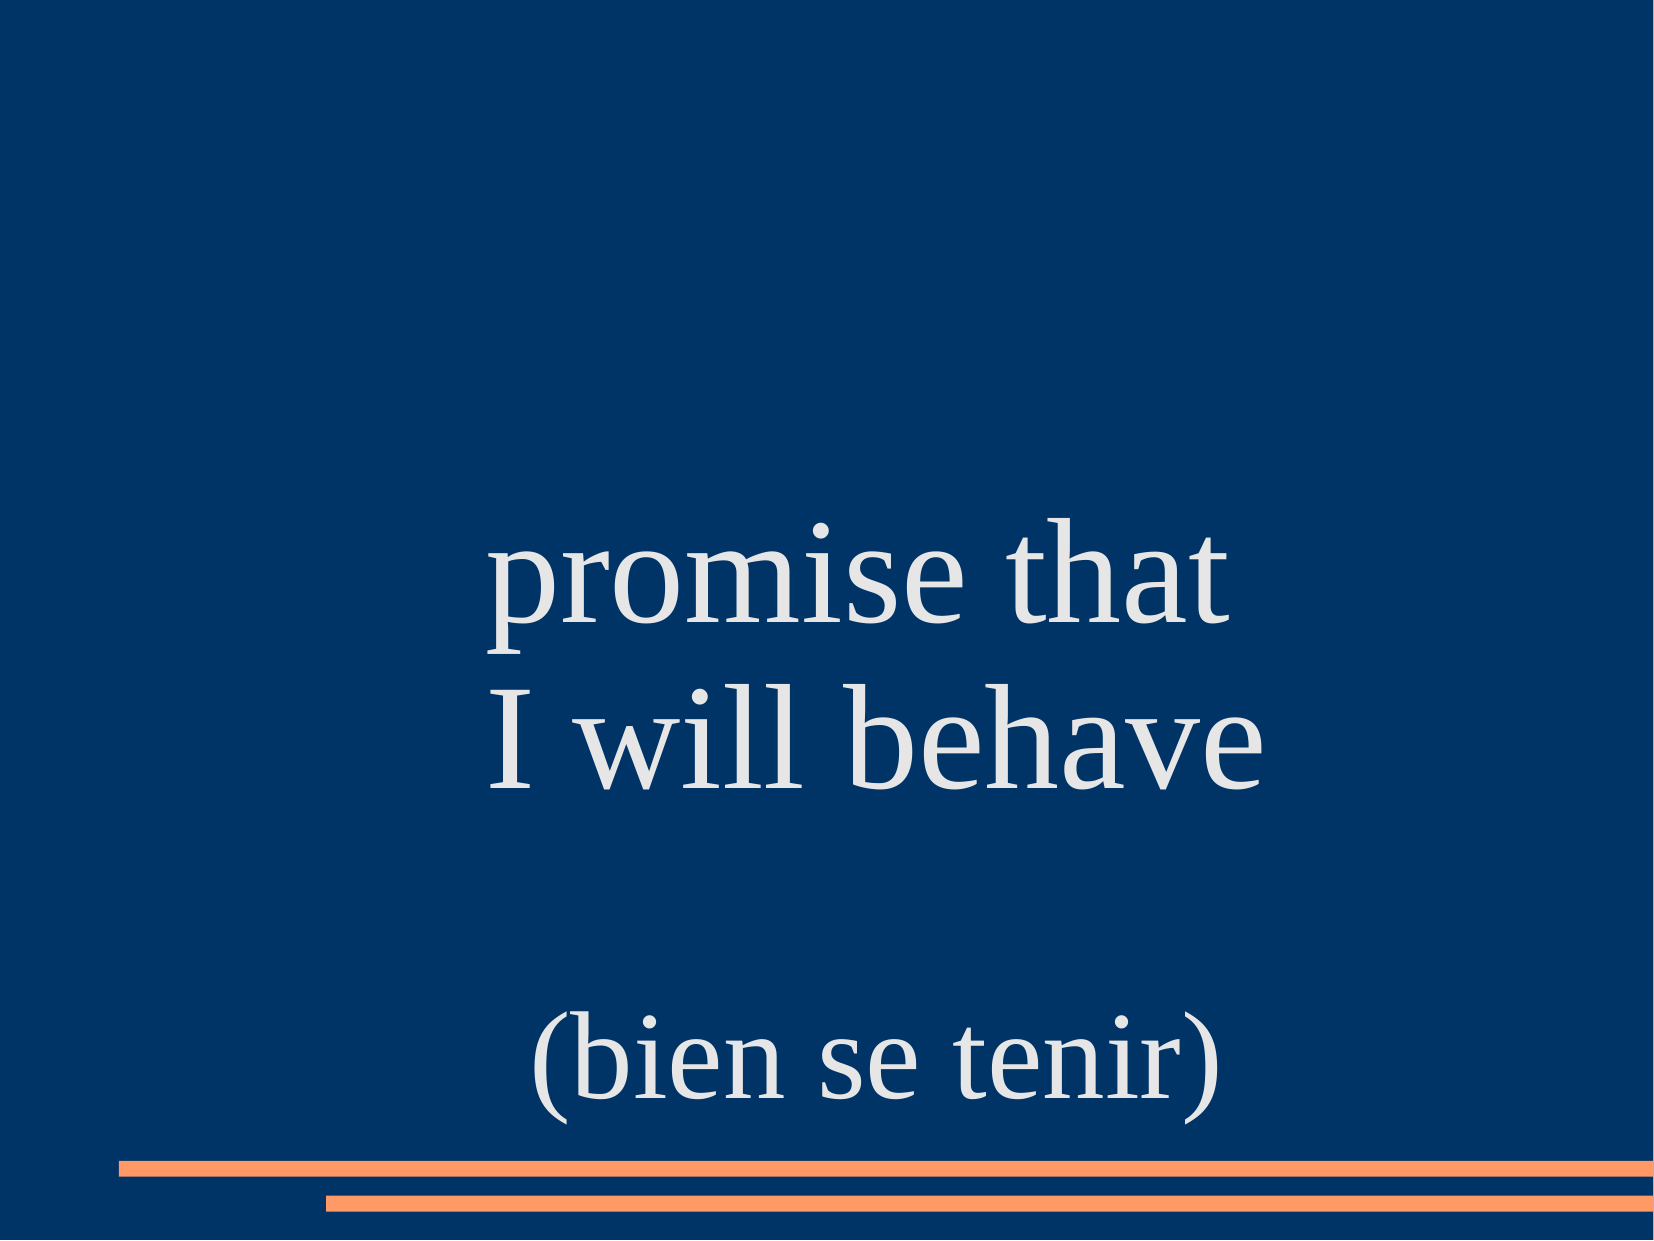

#
promise that
I will behave
(bien se tenir)